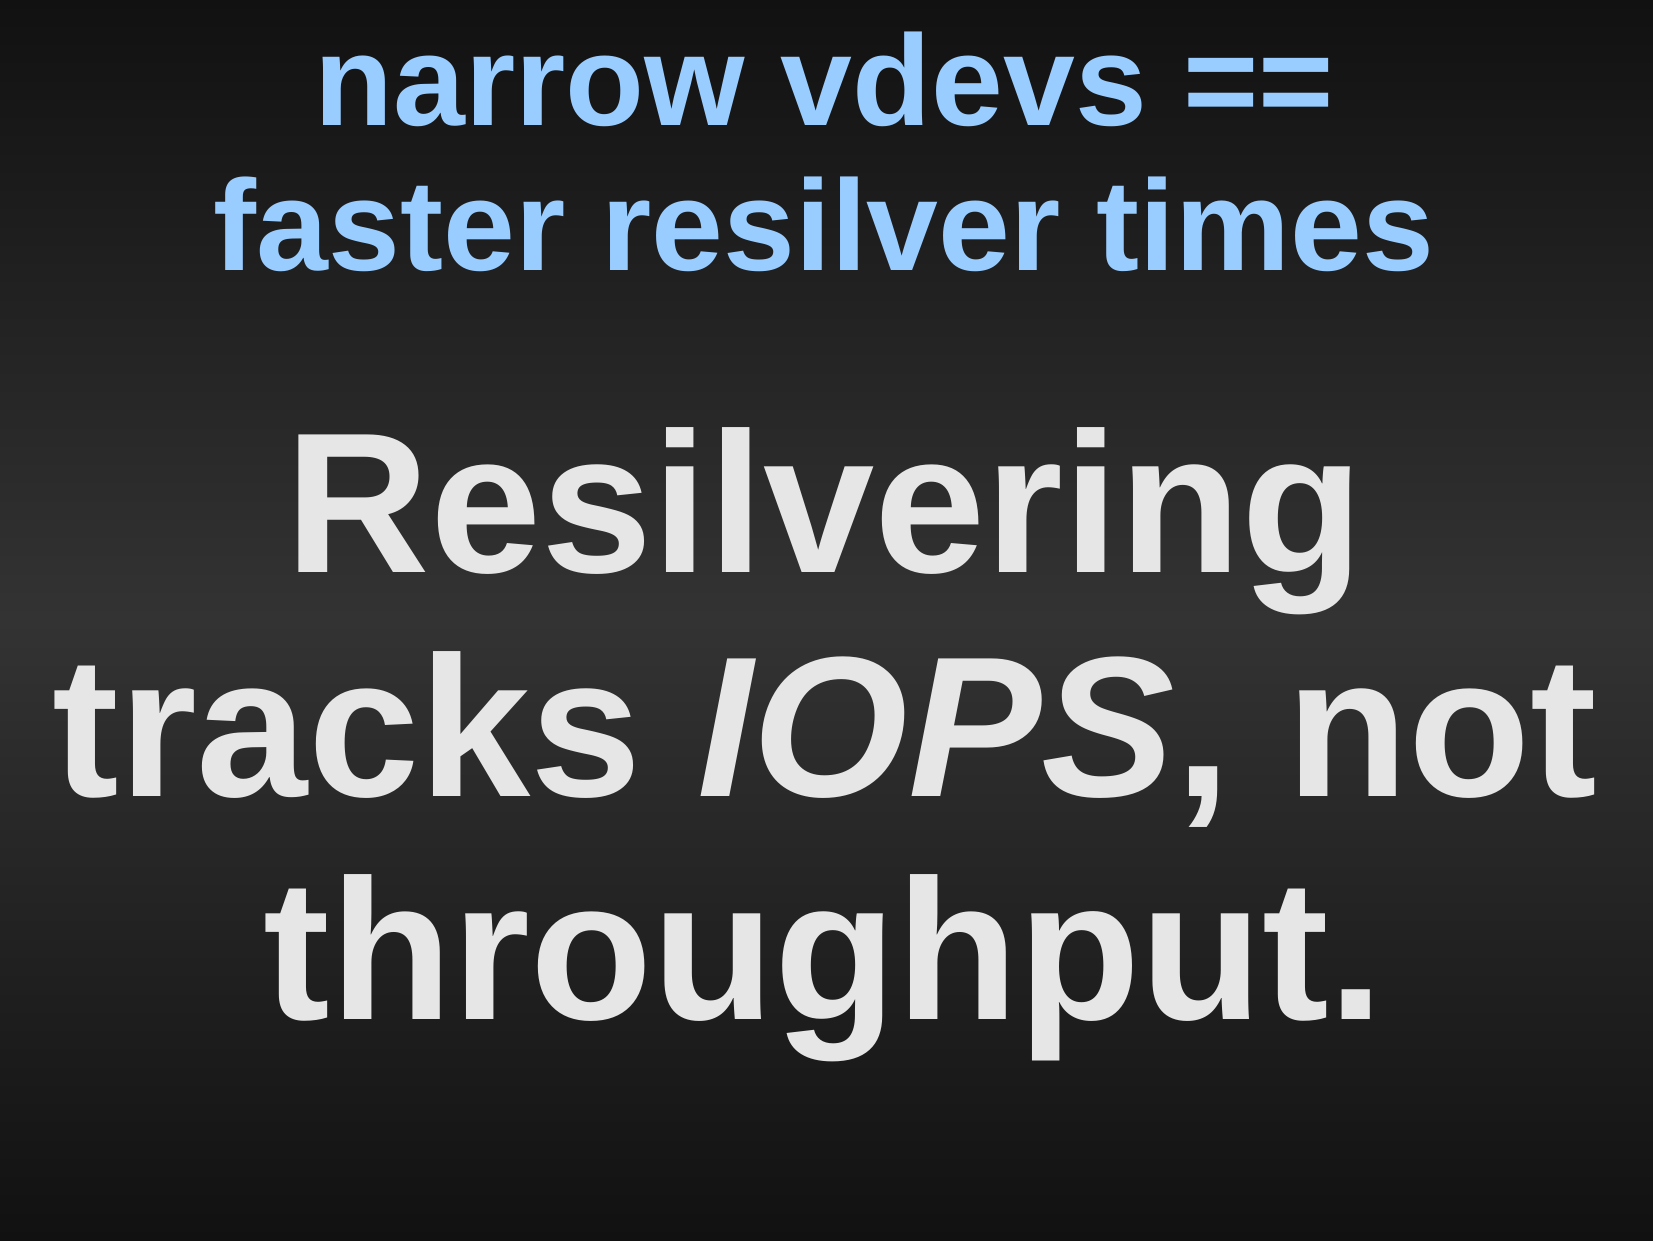

# narrow vdevs == faster resilver times
Resilvering tracks IOPS, not throughput.